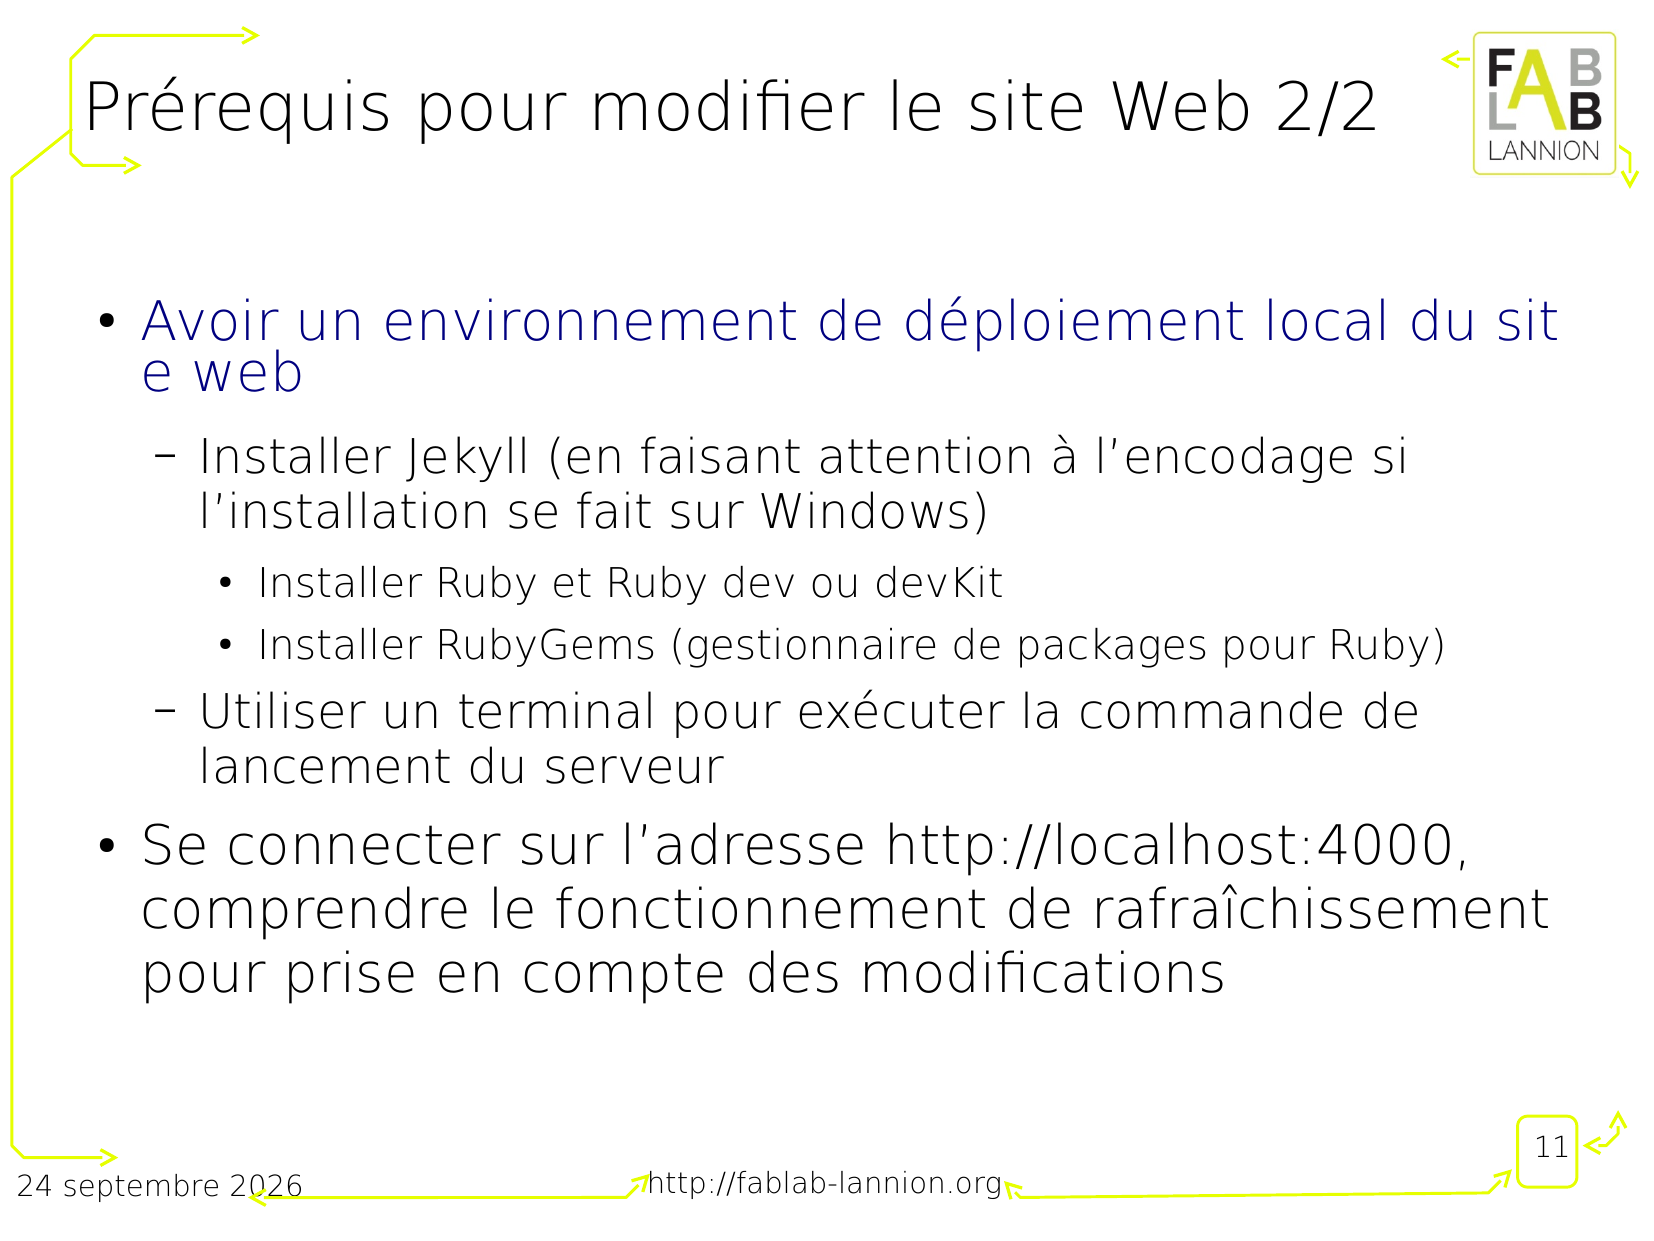

# Prérequis pour modifier le site Web 2/2
Avoir un environnement de déploiement local du site web
Installer Jekyll (en faisant attention à l’encodage si l’installation se fait sur Windows)
Installer Ruby et Ruby dev ou devKit
Installer RubyGems (gestionnaire de packages pour Ruby)
Utiliser un terminal pour exécuter la commande de lancement du serveur
Se connecter sur l’adresse http://localhost:4000, comprendre le fonctionnement de rafraîchissement pour prise en compte des modifications
11